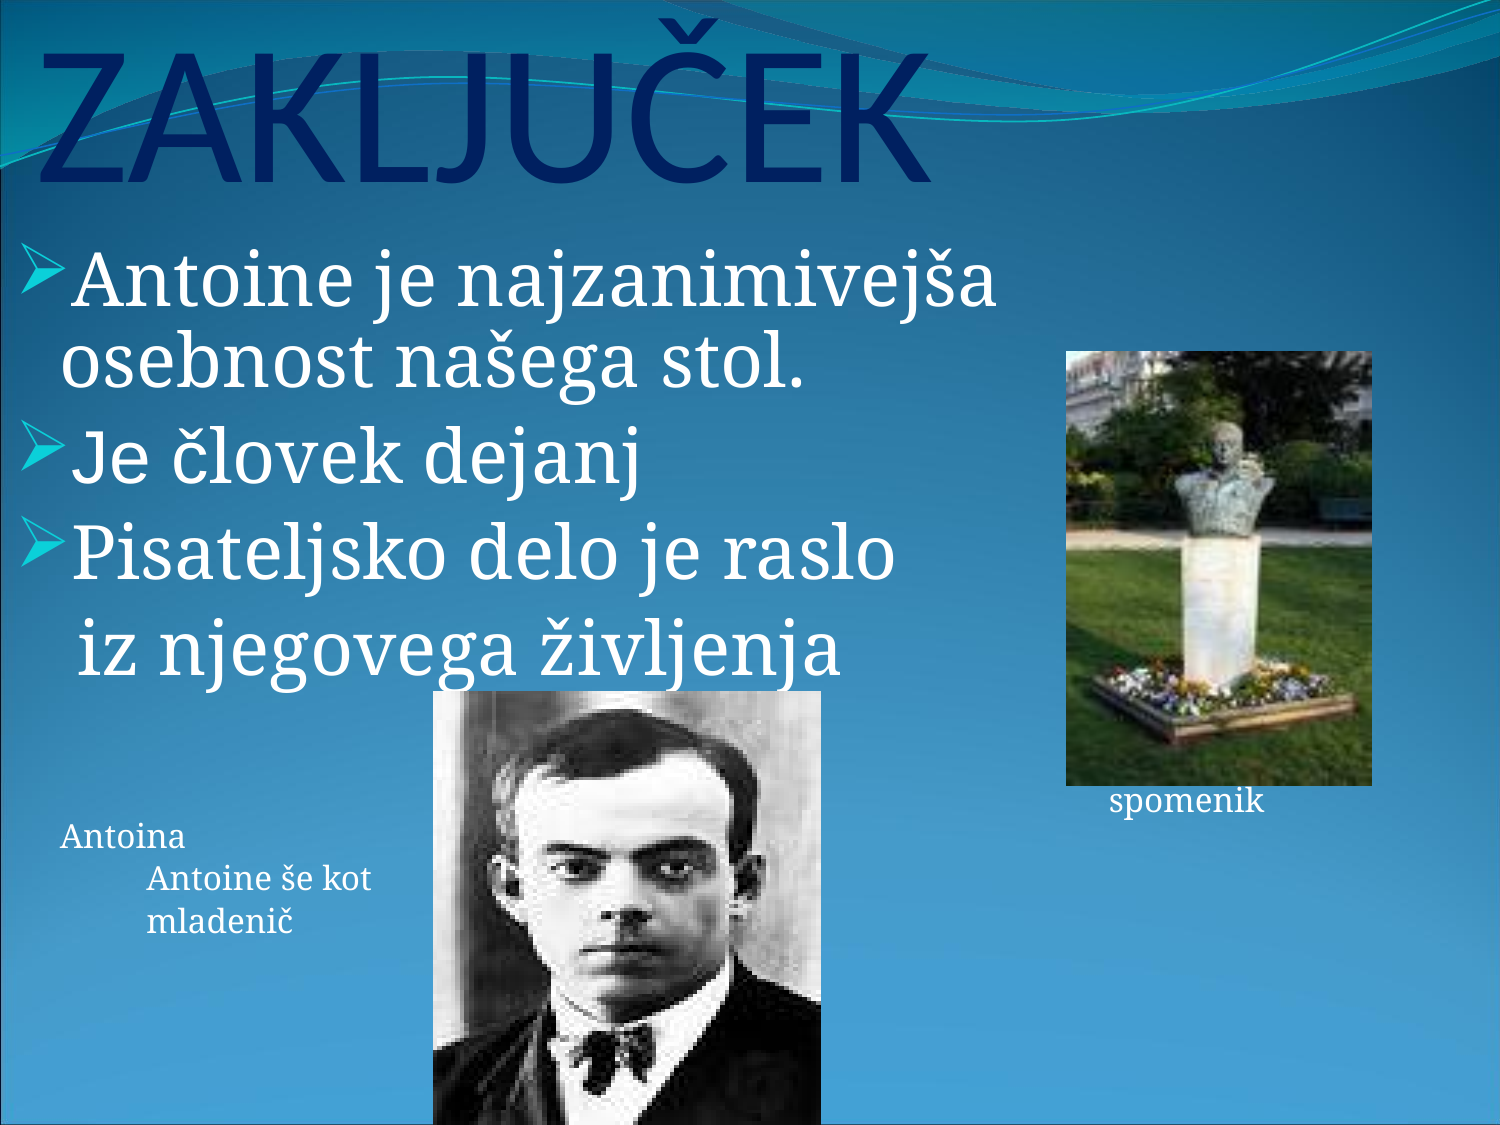

# ZAKLJUČEK
Antoine je najzanimivejša osebnost našega stol.
Je človek dejanj
Pisateljsko delo je raslo
 iz njegovega življenja
 spomenik Antoina
 Antoine še kot
 mladenič